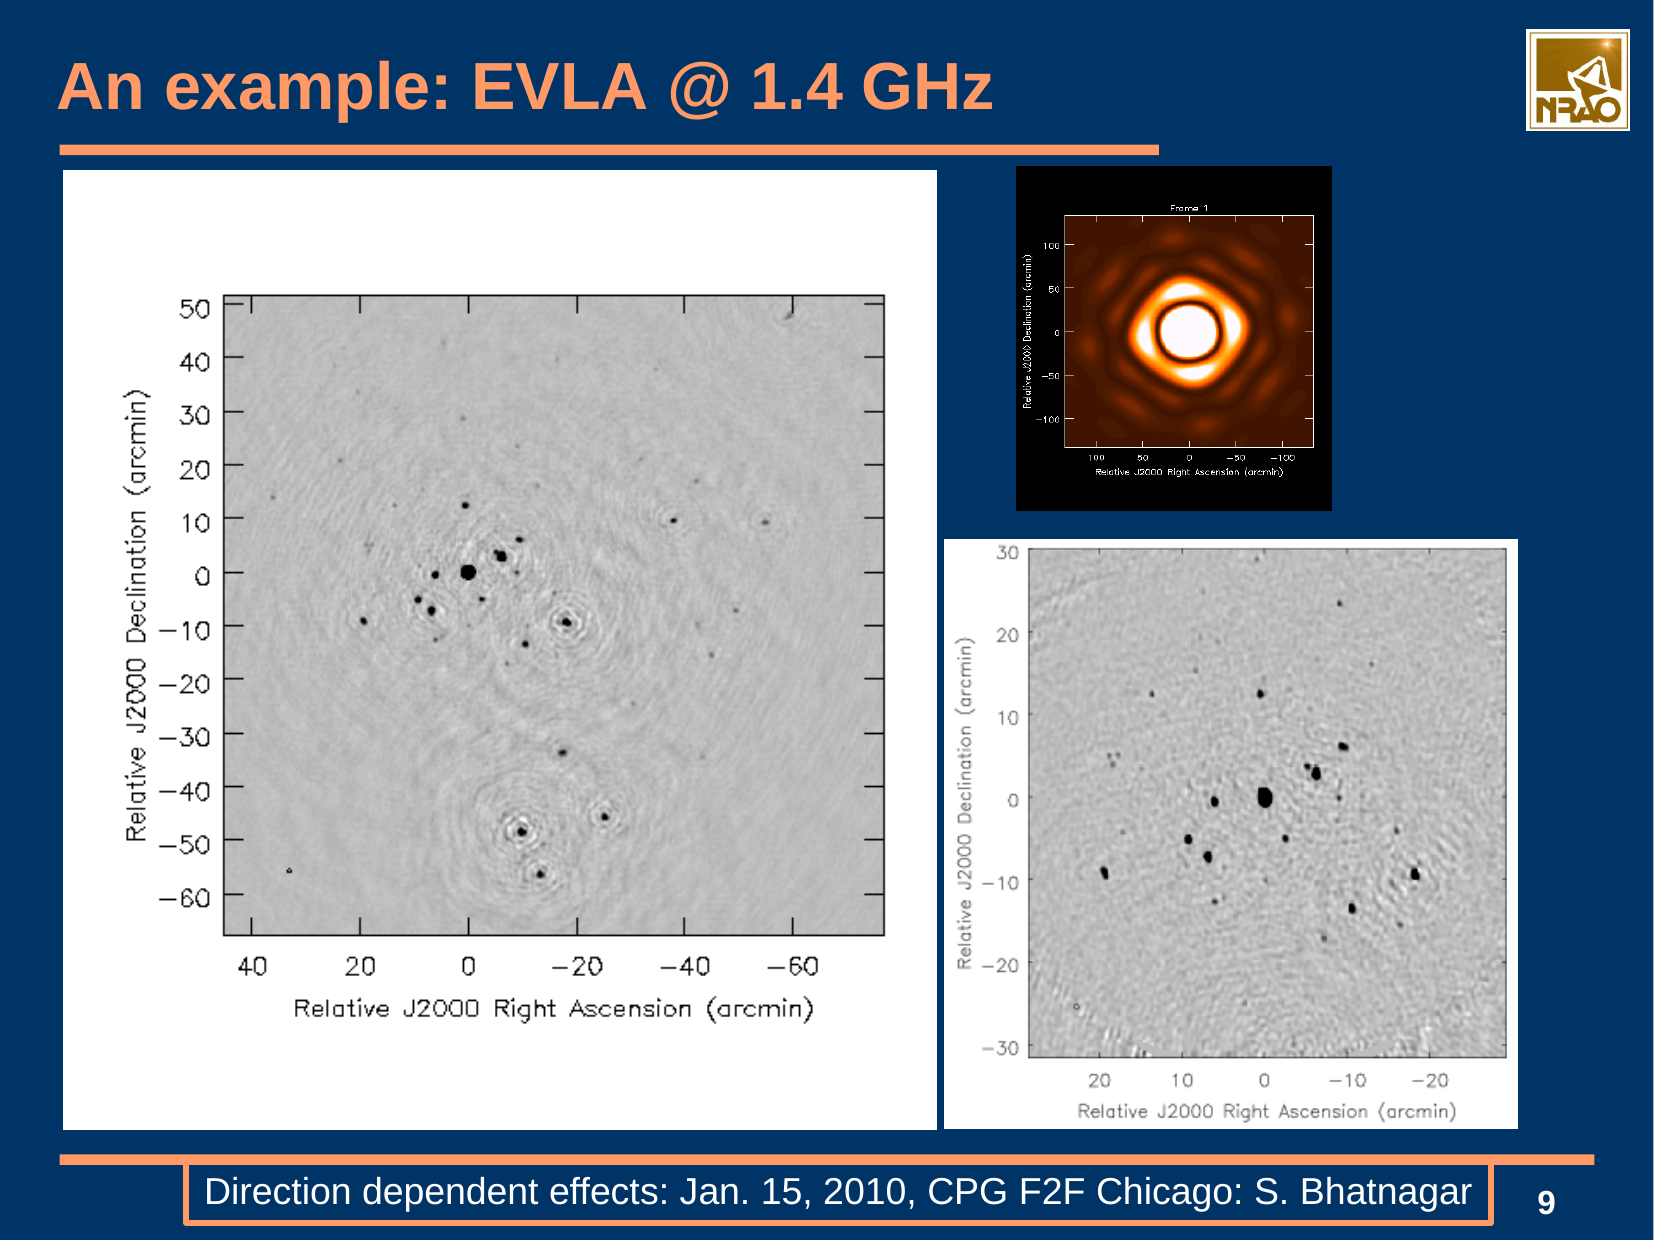

# An example: EVLA @ 1.4 GHz